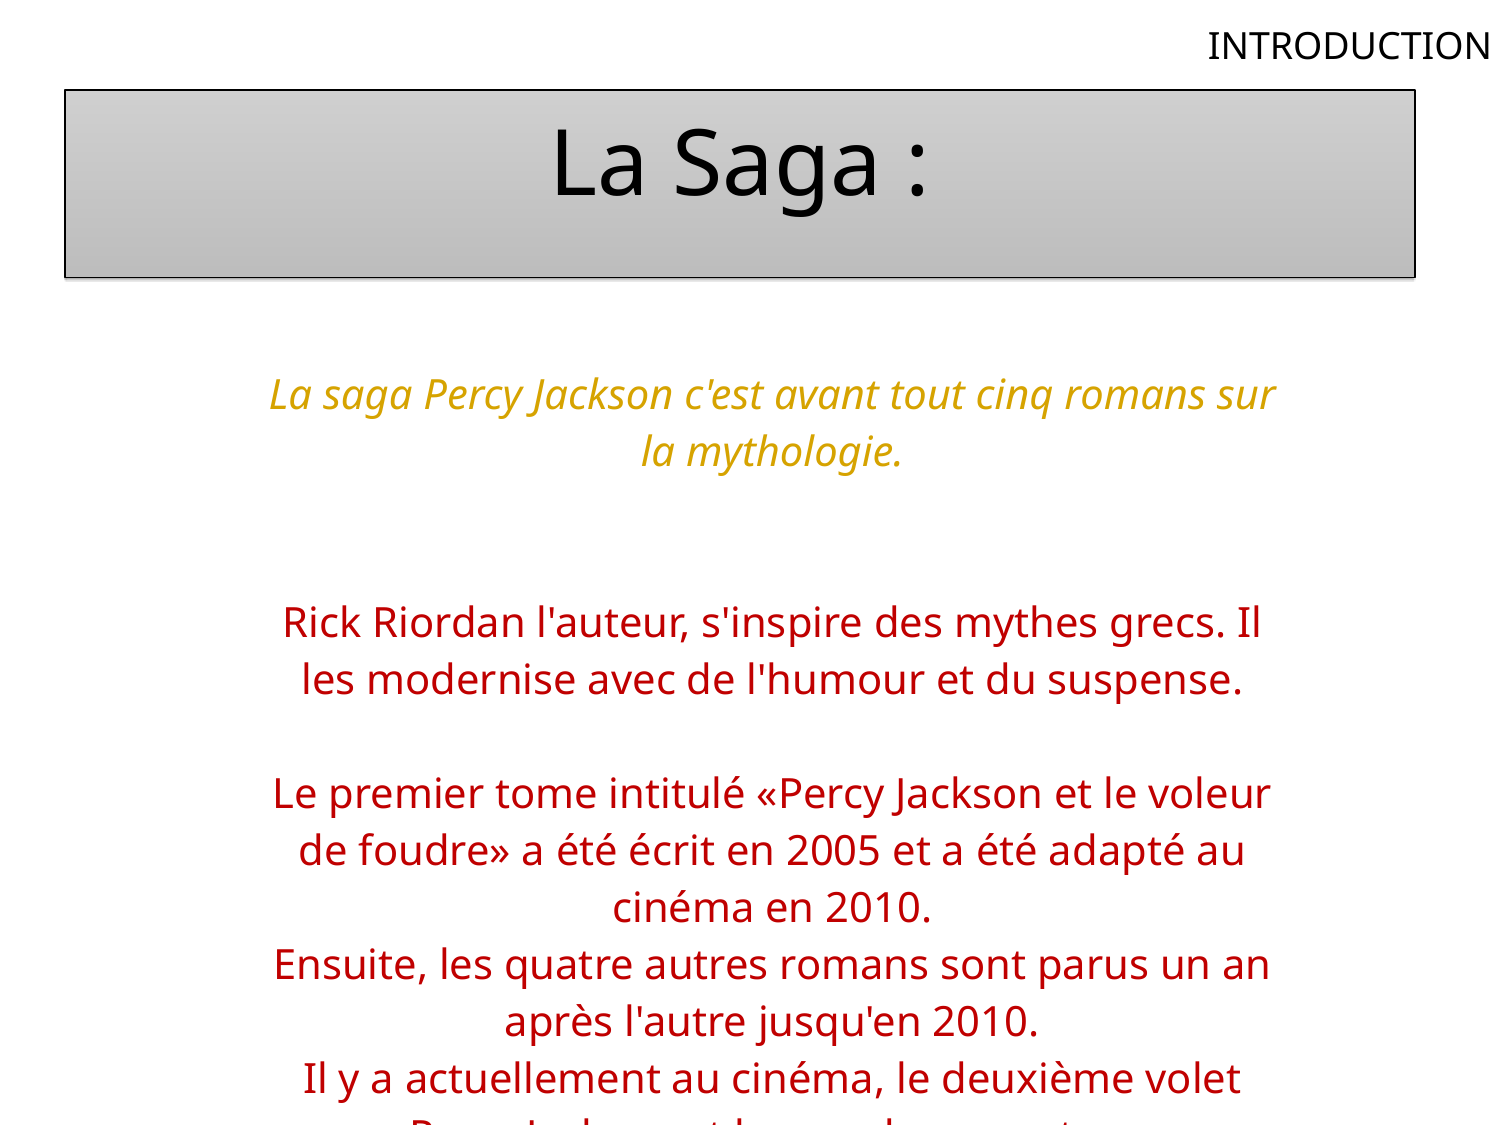

INTRODUCTION
# La Saga :
La saga Percy Jackson c'est avant tout cinq romans sur la mythologie.
Rick Riordan l'auteur, s'inspire des mythes grecs. Il les modernise avec de l'humour et du suspense.
Le premier tome intitulé «Percy Jackson et le voleur de foudre» a été écrit en 2005 et a été adapté au cinéma en 2010.
Ensuite, les quatre autres romans sont parus un an après l'autre jusqu'en 2010.
Il y a actuellement au cinéma, le deuxième volet
 «Percy Jackson et la mer des monstres».